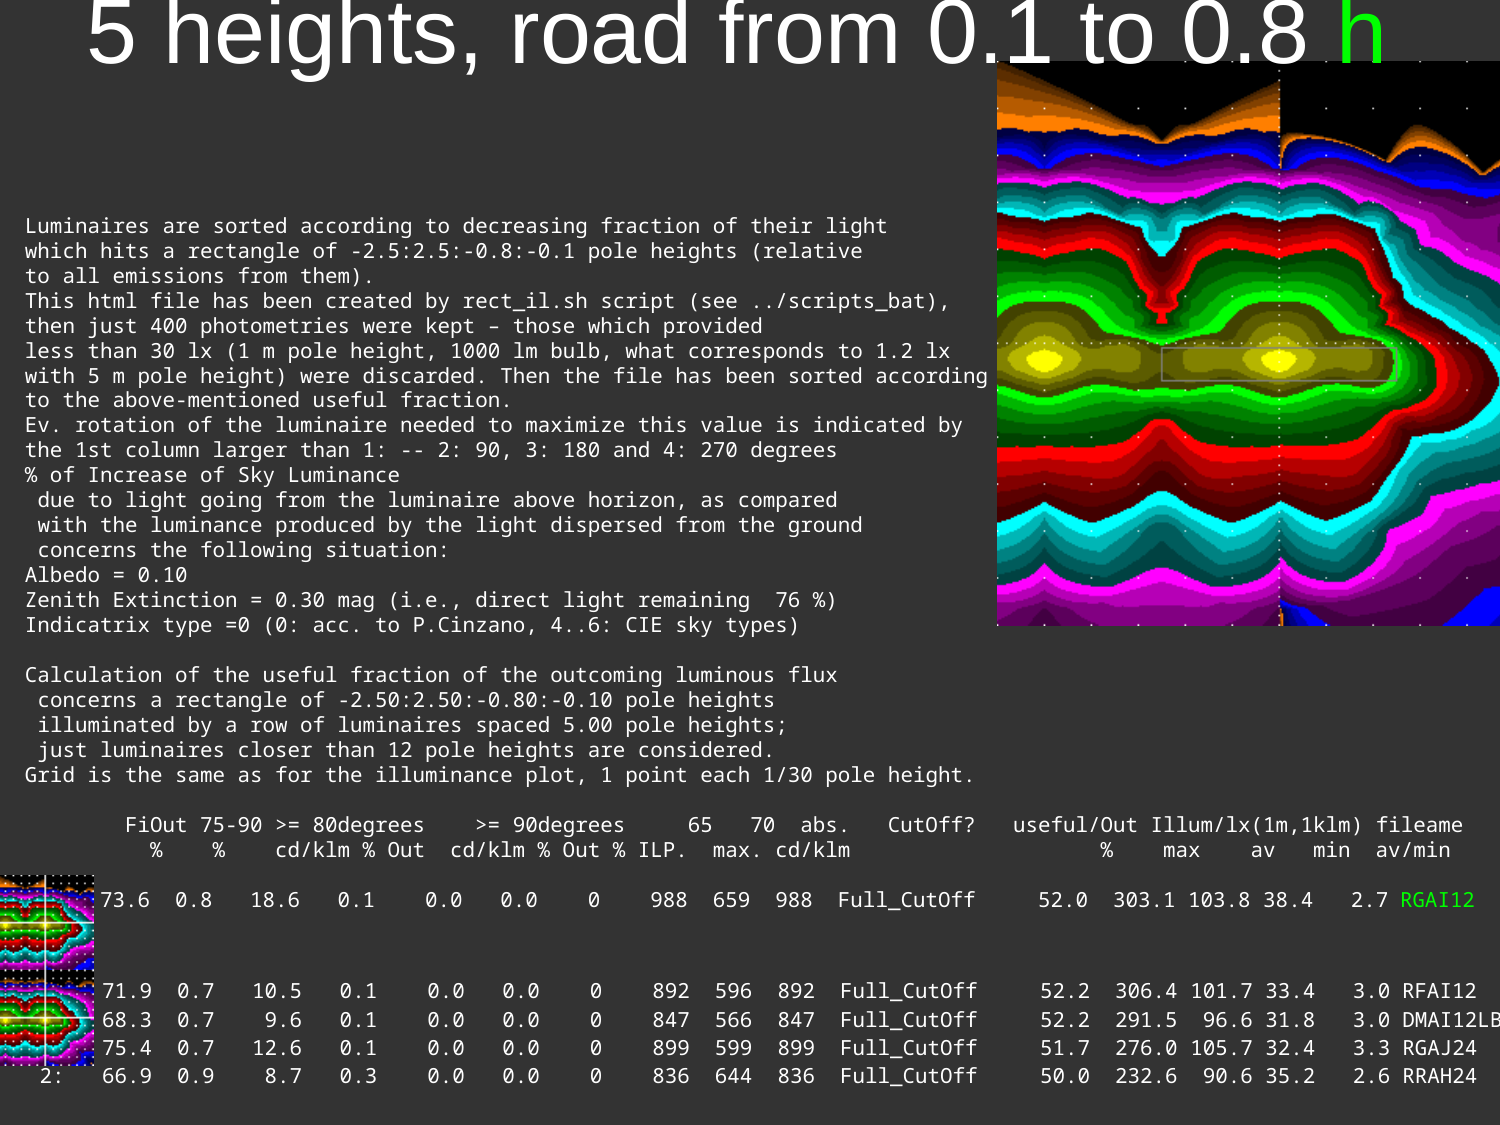

# 5 heights, road from 0.1 to 0.8 h
Luminaires are sorted according to decreasing fraction of their light
which hits a rectangle of -2.5:2.5:-0.8:-0.1 pole heights (relative
to all emissions from them).
This html file has been created by rect_il.sh script (see ../scripts_bat),
then just 400 photometries were kept – those which provided
less than 30 lx (1 m pole height, 1000 lm bulb, what corresponds to 1.2 lx
with 5 m pole height) were discarded. Then the file has been sorted according
to the above-mentioned useful fraction.
Ev. rotation of the luminaire needed to maximize this value is indicated by
the 1st column larger than 1: -- 2: 90, 3: 180 and 4: 270 degrees
% of Increase of Sky Luminance
 due to light going from the luminaire above horizon, as compared
 with the luminance produced by the light dispersed from the ground
 concerns the following situation:
Albedo = 0.10
Zenith Extinction = 0.30 mag (i.e., direct light remaining 76 %)
Indicatrix type =0 (0: acc. to P.Cinzano, 4..6: CIE sky types)
Calculation of the useful fraction of the outcoming luminous flux
 concerns a rectangle of -2.50:2.50:-0.80:-0.10 pole heights
 illuminated by a row of luminaires spaced 5.00 pole heights;
 just luminaires closer than 12 pole heights are considered.
Grid is the same as for the illuminance plot, 1 point each 1/30 pole height.
 FiOut 75-90 >= 80degrees >= 90degrees 65 70 abs. CutOff? useful/Out Illum/lx(1m,1klm) fileame
 % % cd/klm % Out cd/klm % Out % ILP. max. cd/klm % max av min av/min
 2: 73.6 0.8 18.6 0.1 0.0 0.0 0 988 659 988 Full_CutOff 52.0 303.1 103.8 38.4 2.7 RGAI12
 2: 71.9 0.7 10.5 0.1 0.0 0.0 0 892 596 892 Full_CutOff 52.2 306.4 101.7 33.4 3.0 RFAI12
 2: 68.3 0.7 9.6 0.1 0.0 0.0 0 847 566 847 Full_CutOff 52.2 291.5 96.6 31.8 3.0 DMAI12LBS
 2: 75.4 0.7 12.6 0.1 0.0 0.0 0 899 599 899 Full_CutOff 51.7 276.0 105.7 32.4 3.3 RGAJ24
 2: 66.9 0.9 8.7 0.3 0.0 0.0 0 836 644 836 Full_CutOff 50.0 232.6 90.6 35.2 2.6 RRAH24